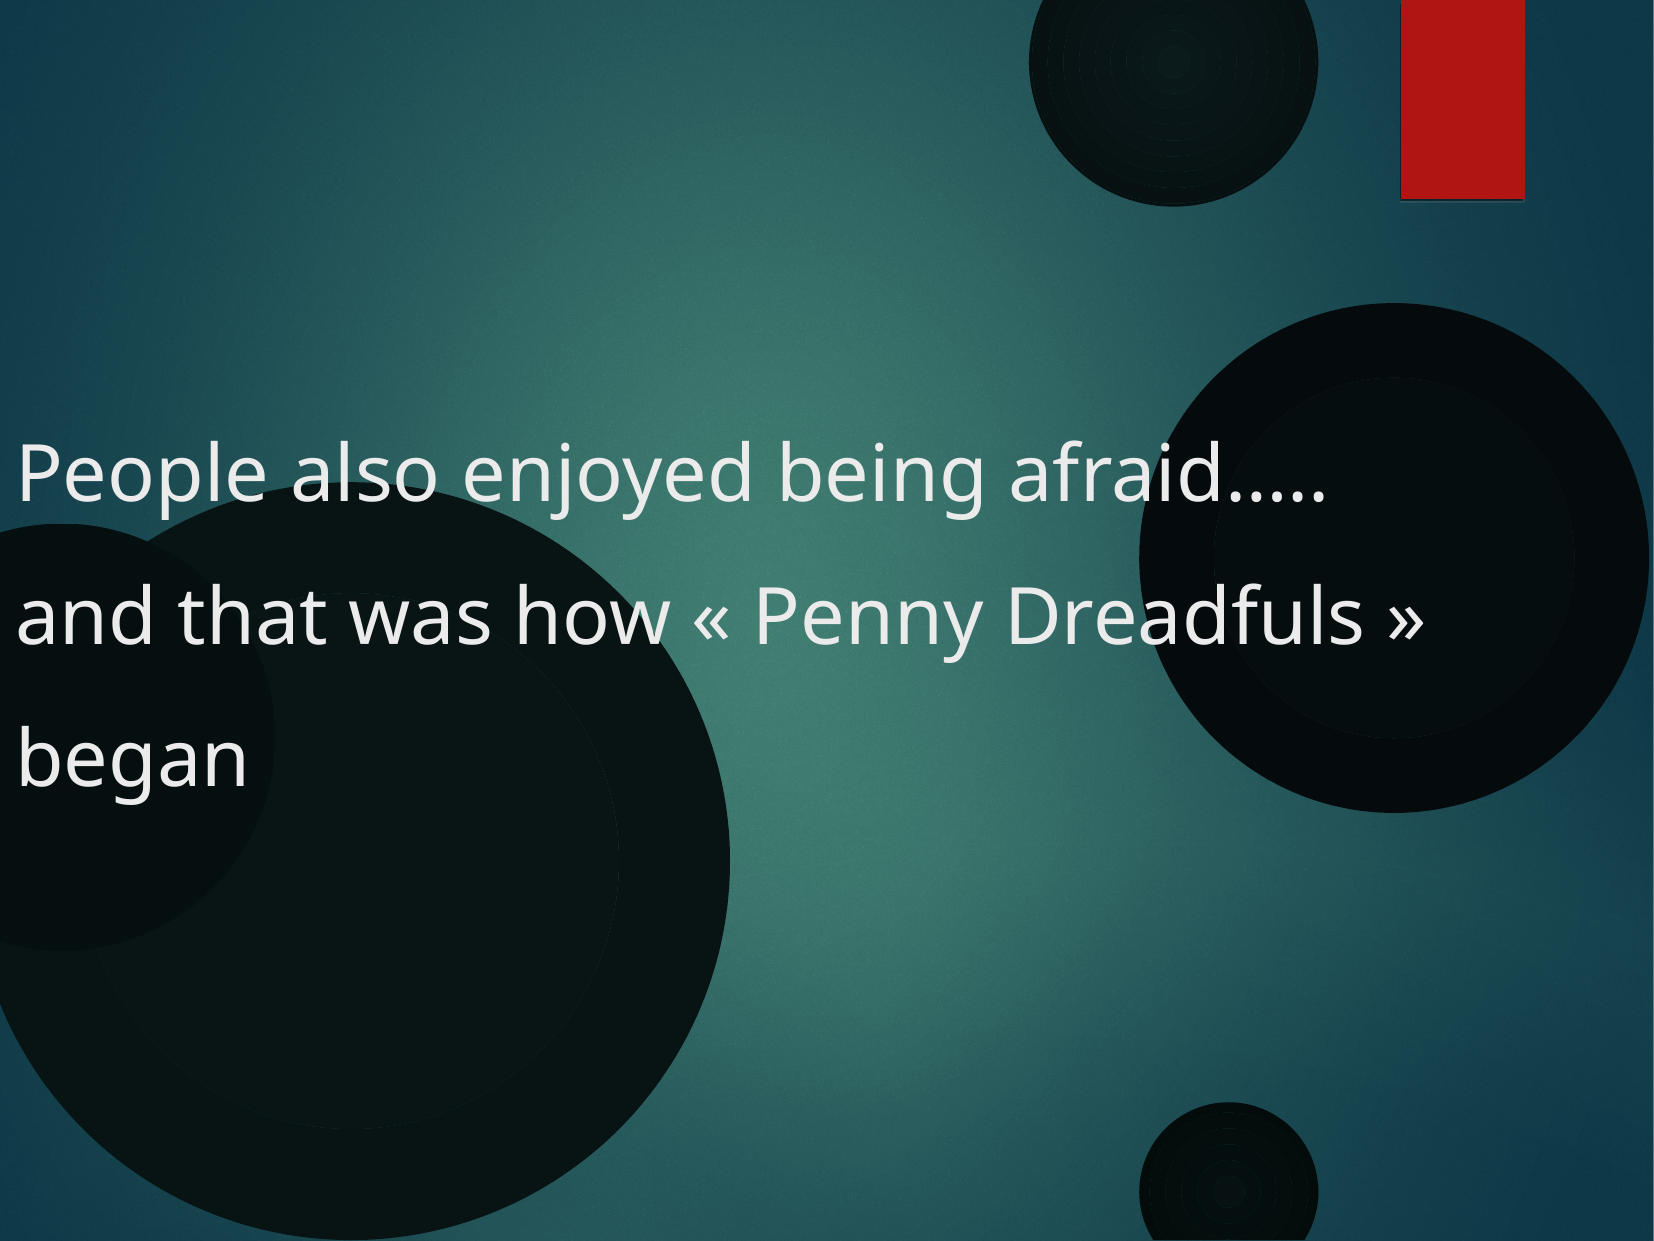

# People also enjoyed being afraid….. and that was how « Penny Dreadfuls » began